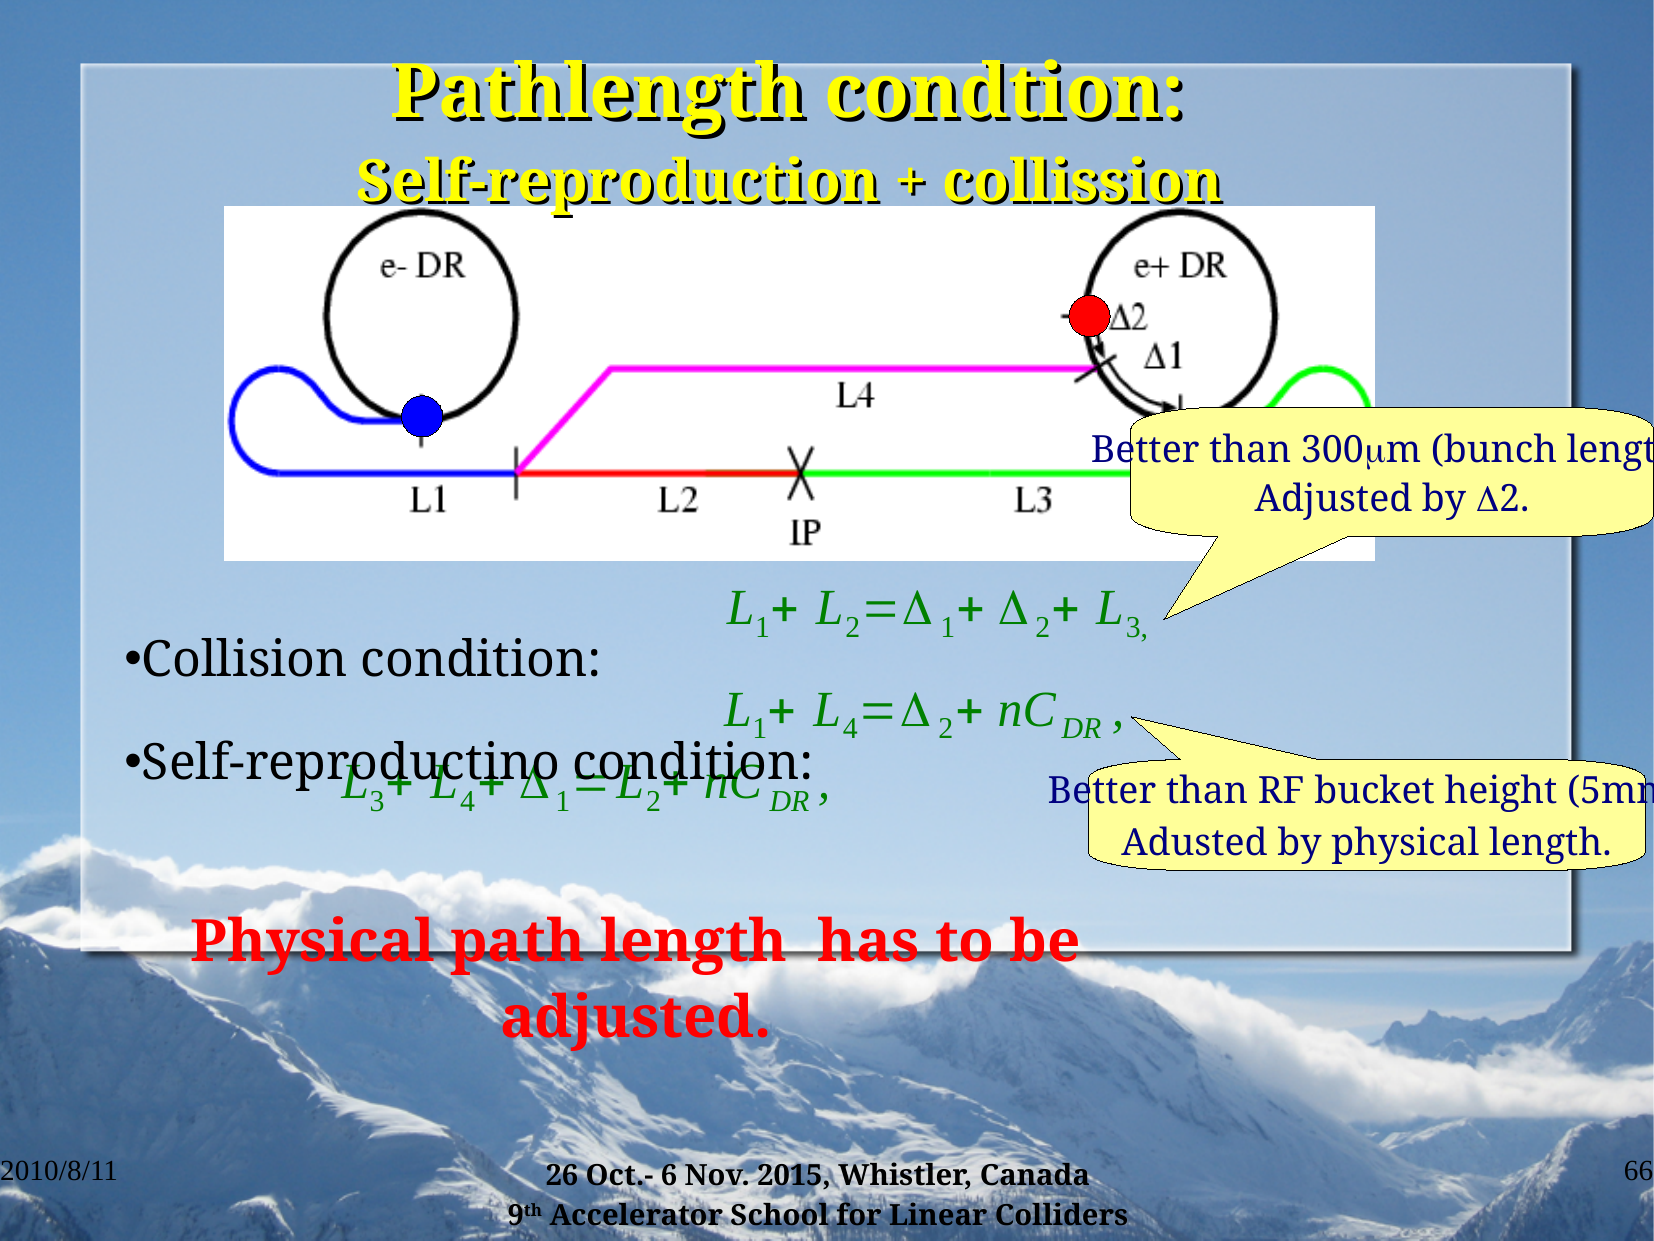

# Pathlength condtion: Self-reproduction + collission
Better than 300mm (bunch length)
Adjusted by D2.
Collision condition:
Self-reproductino condition:
Better than RF bucket height (5mm)
Adusted by physical length.
Physical path length has to be adjusted.
2010/8/11
66